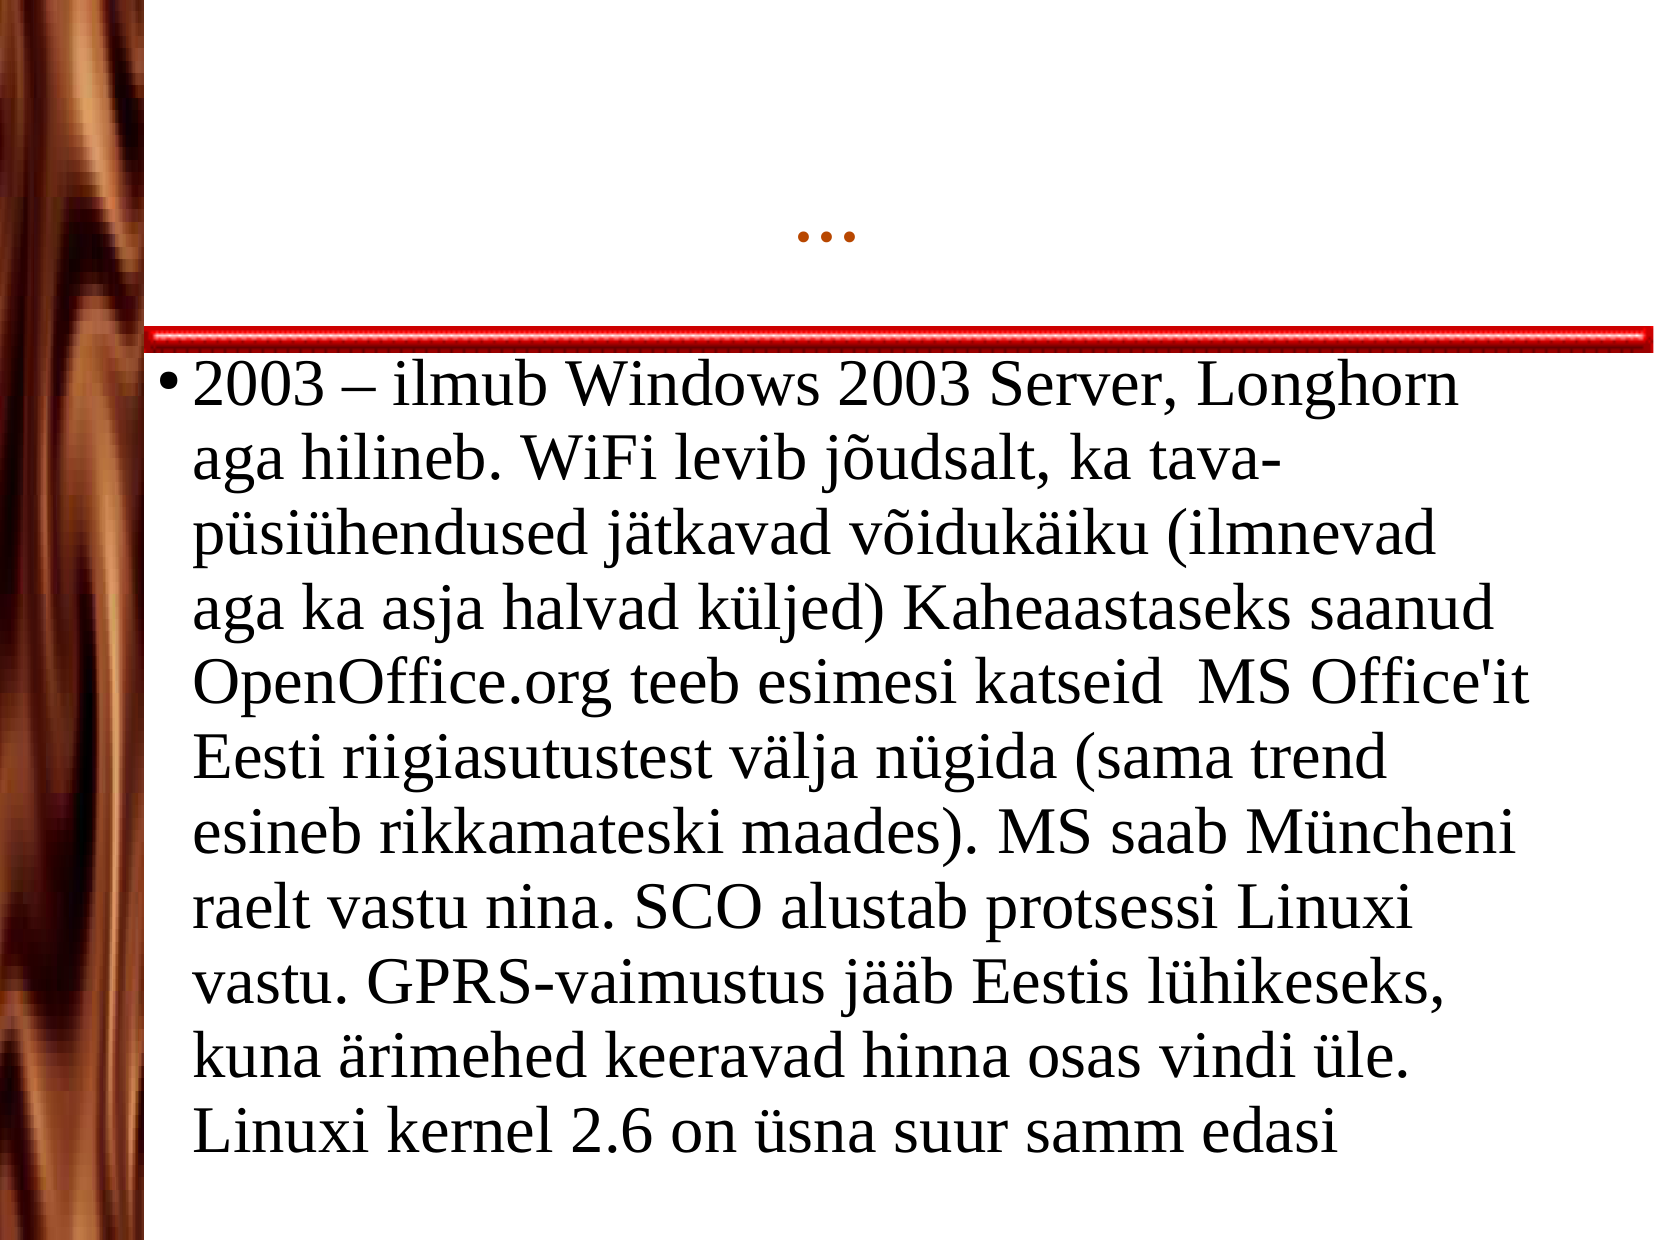

# ...
2003 – ilmub Windows 2003 Server, Longhorn aga hilineb. WiFi levib jõudsalt, ka tava-püsiühendused jätkavad võidukäiku (ilmnevad aga ka asja halvad küljed) Kaheaastaseks saanud OpenOffice.org teeb esimesi katseid MS Office'it Eesti riigiasutustest välja nügida (sama trend esineb rikkamateski maades). MS saab Müncheni raelt vastu nina. SCO alustab protsessi Linuxi vastu. GPRS-vaimustus jääb Eestis lühikeseks, kuna ärimehed keeravad hinna osas vindi üle. Linuxi kernel 2.6 on üsna suur samm edasi